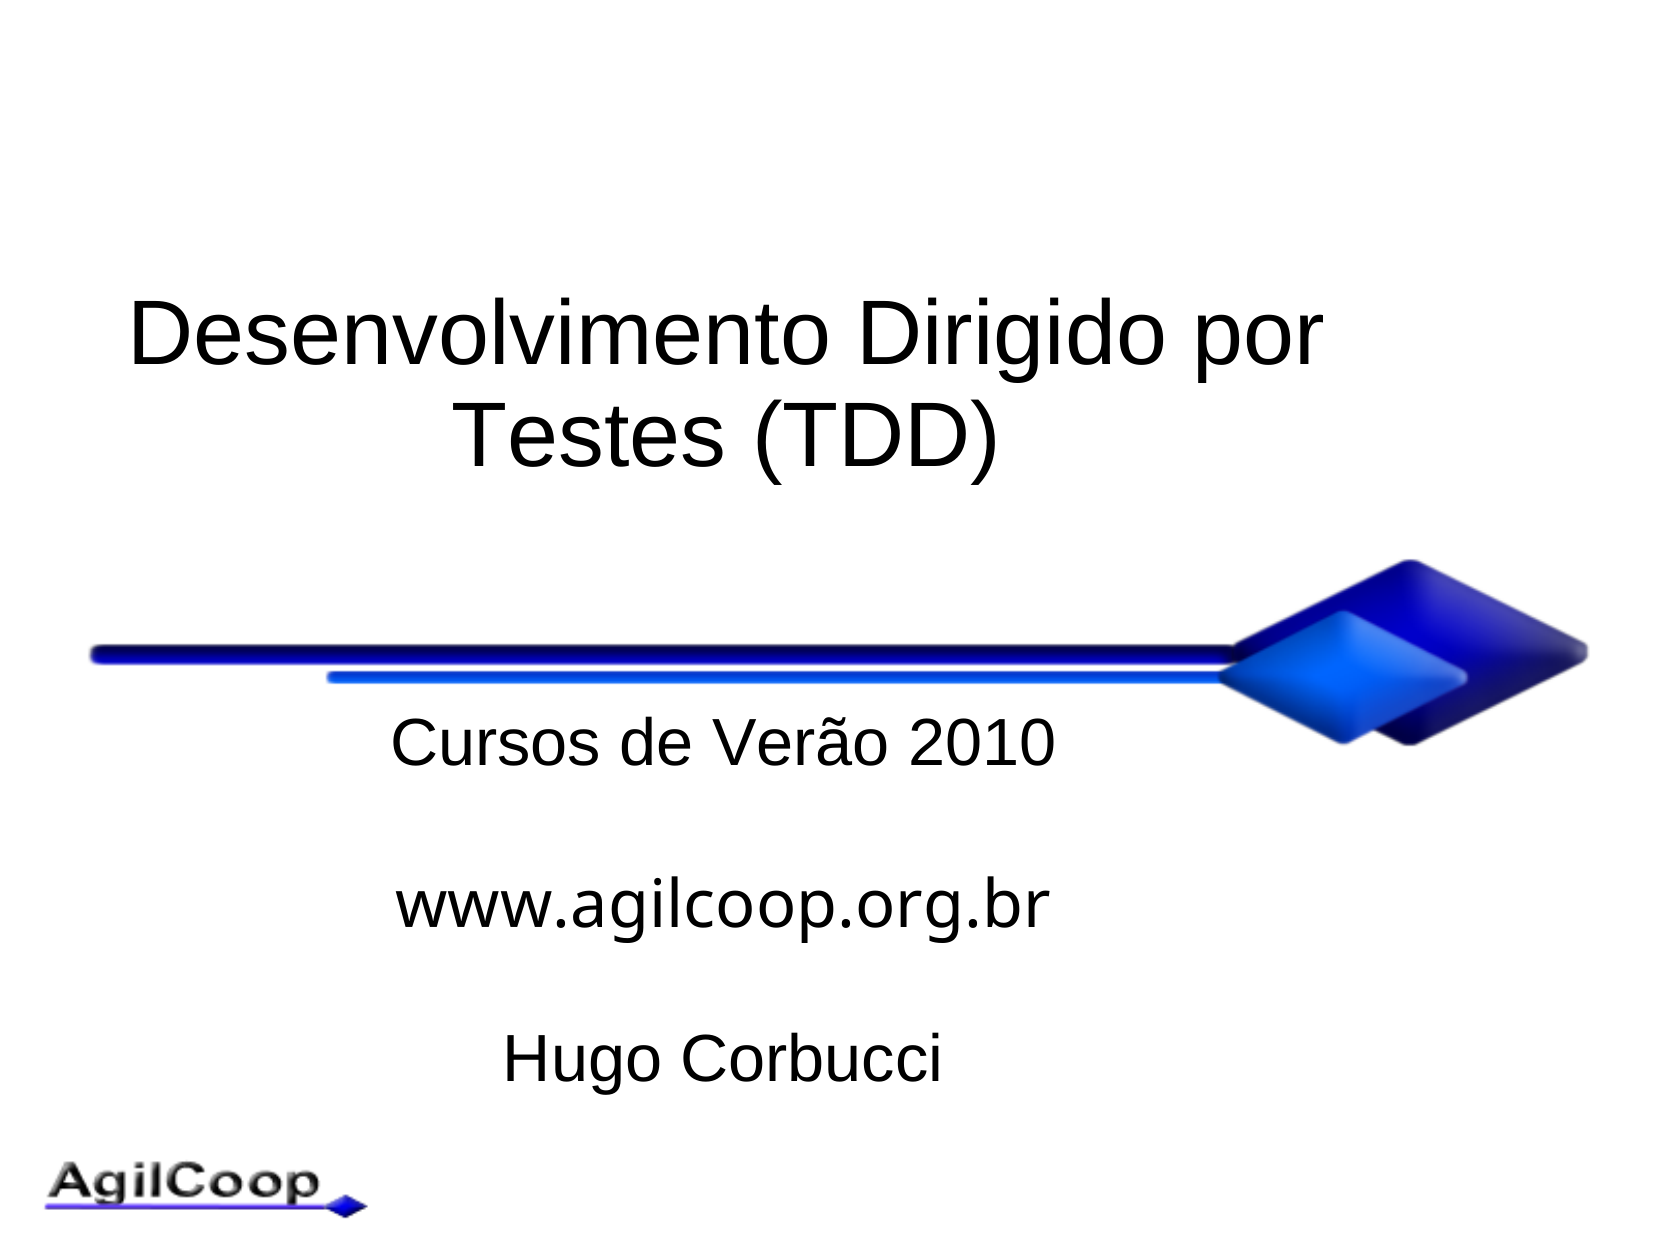

# Desenvolvimento Dirigido por Testes (TDD)
Cursos de Verão 2010
www.agilcoop.org.br
Hugo Corbucci